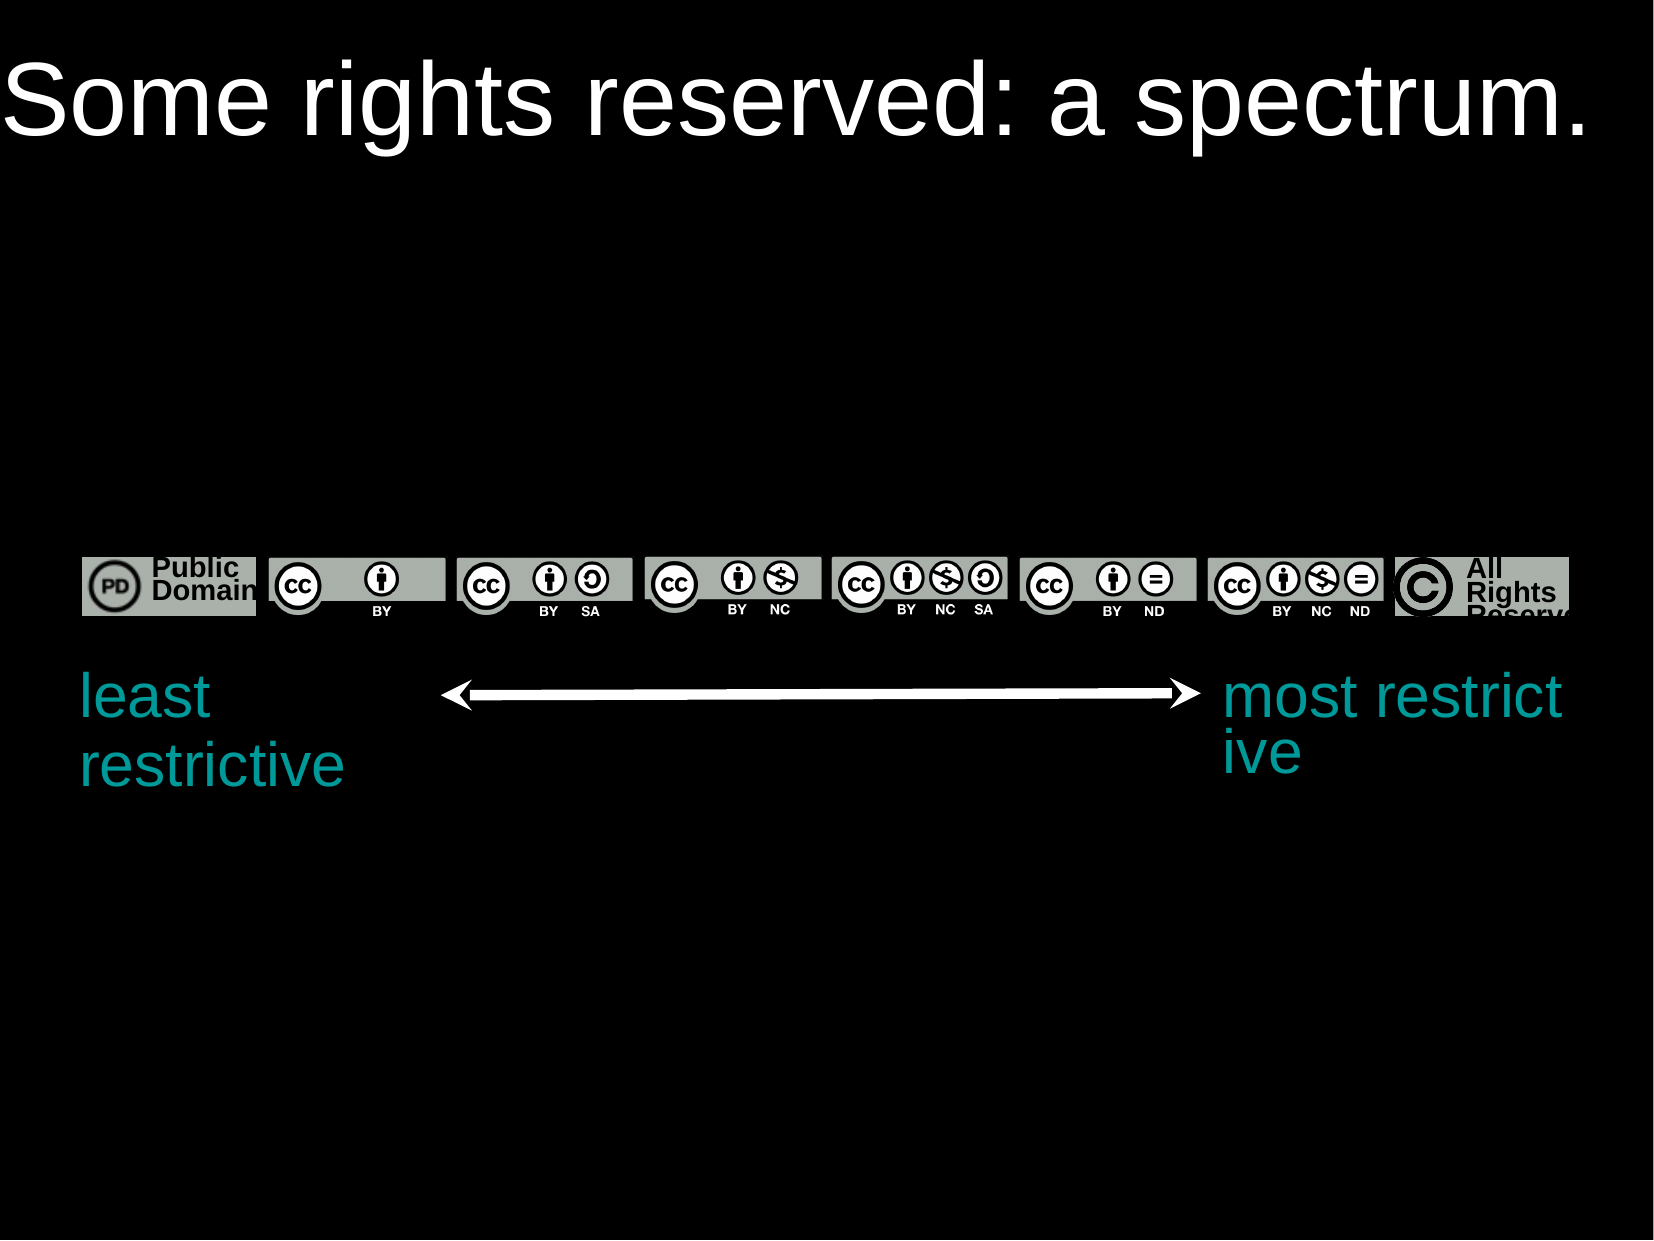

Some rights reserved: a spectrum.
Public
Domain
All Rights Reserved
least restrictive
most restrictive